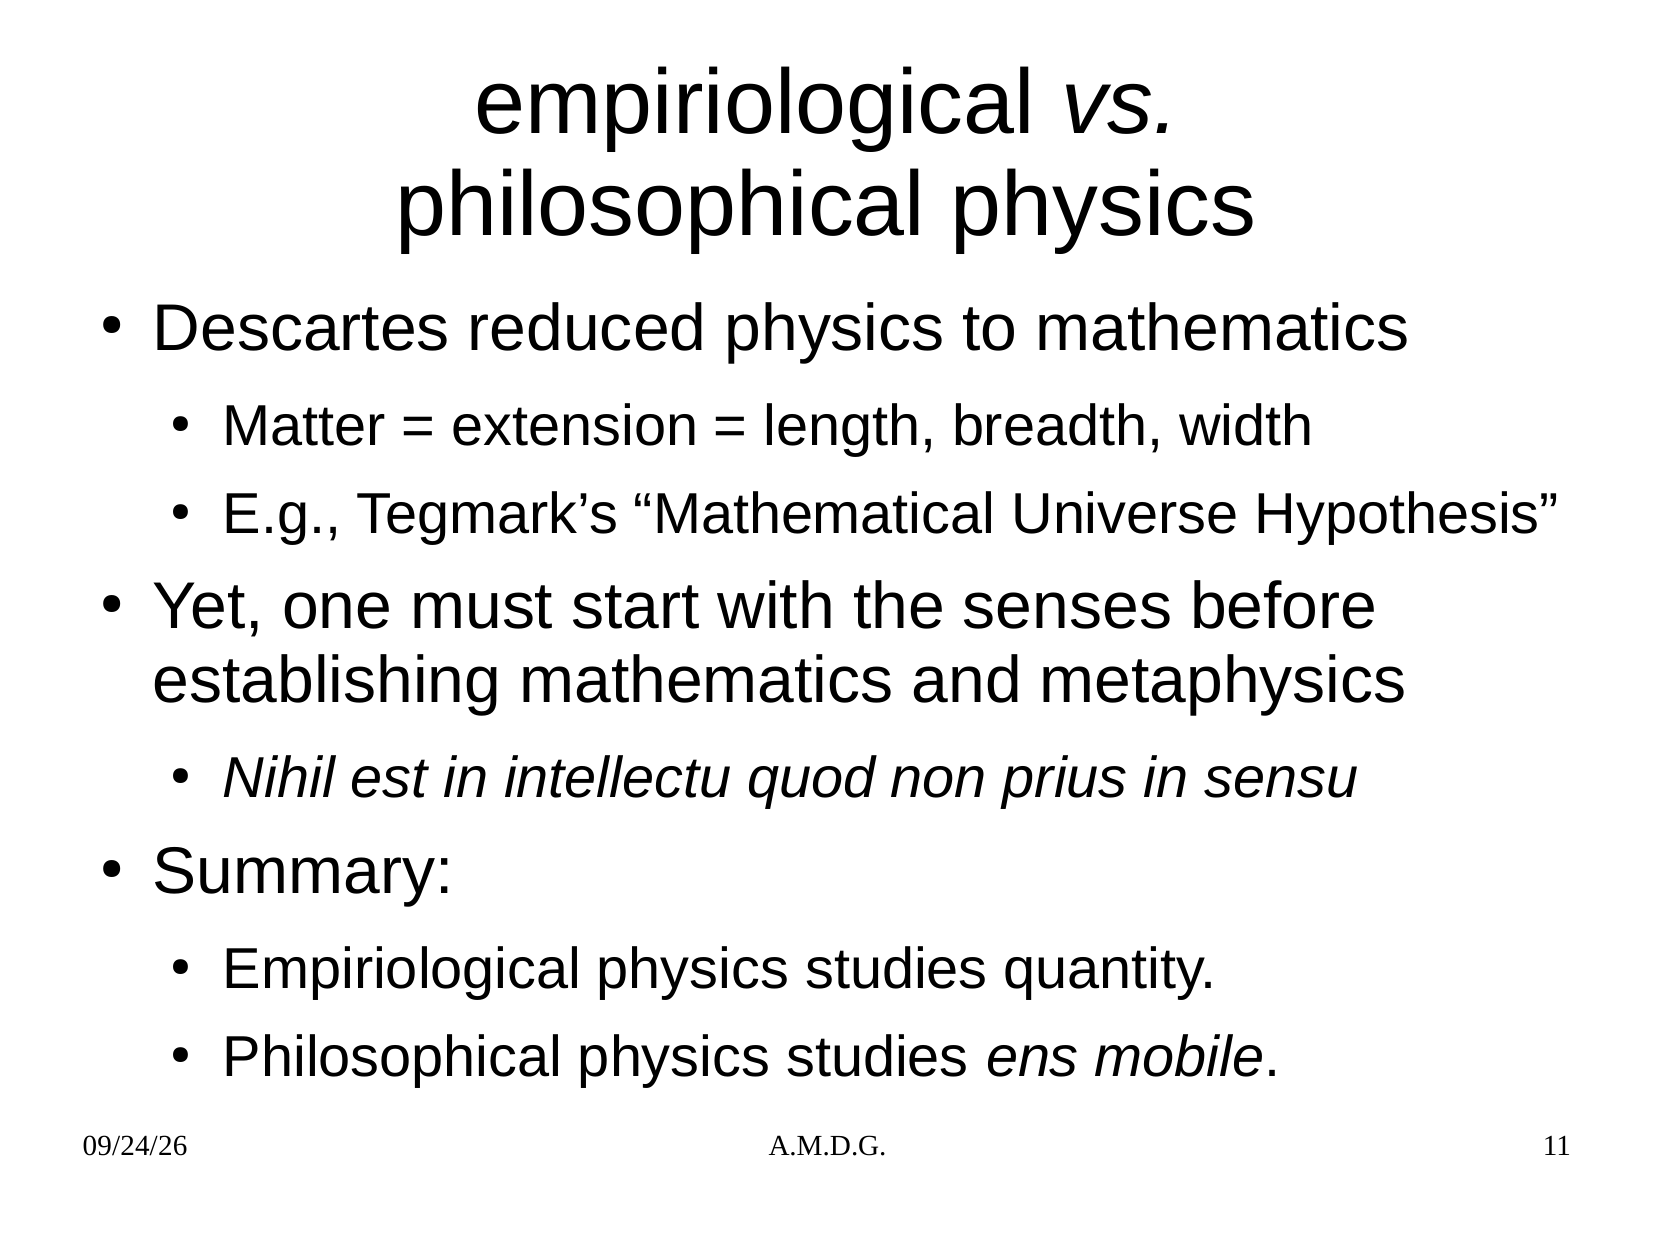

# empiriological vs. philosophical physics
Descartes reduced physics to mathematics
Matter = extension = length, breadth, width
E.g., Tegmark’s “Mathematical Universe Hypothesis”
Yet, one must start with the senses before establishing mathematics and metaphysics
Nihil est in intellectu quod non prius in sensu
Summary:
Empiriological physics studies quantity.
Philosophical physics studies ens mobile.
A.M.D.G.
11